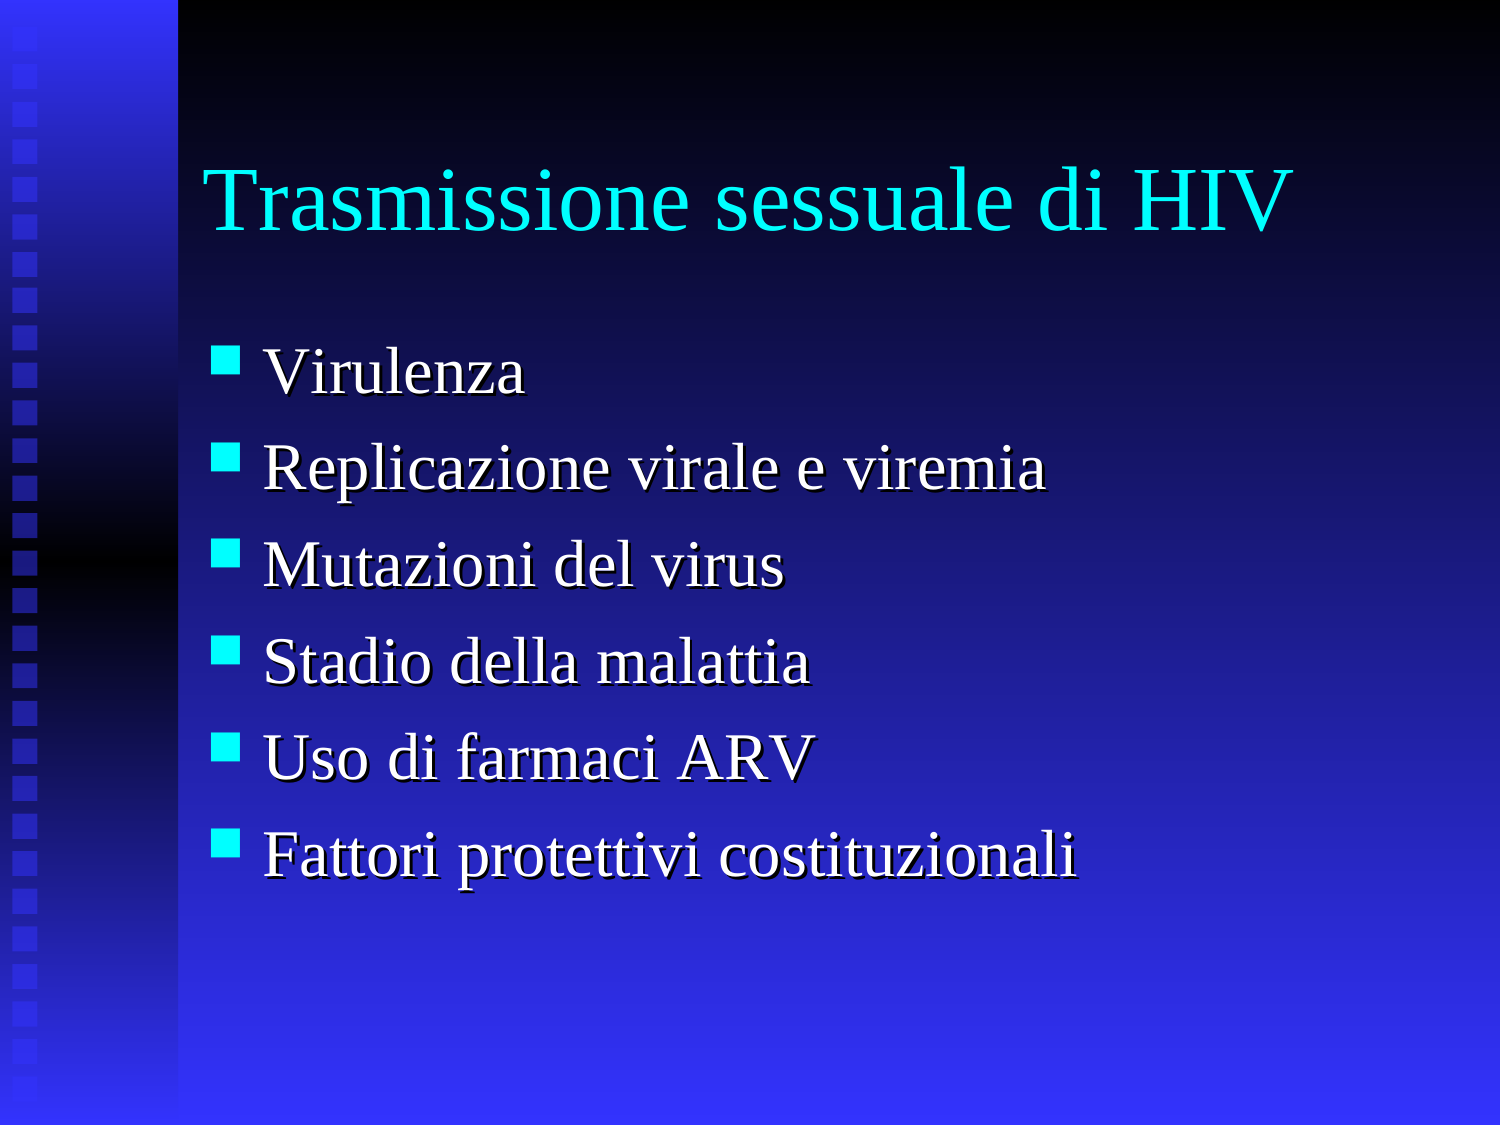

Trasmissione sessuale di HIV
Virulenza
Replicazione virale e viremia
Mutazioni del virus
Stadio della malattia
Uso di farmaci ARV
Fattori protettivi costituzionali